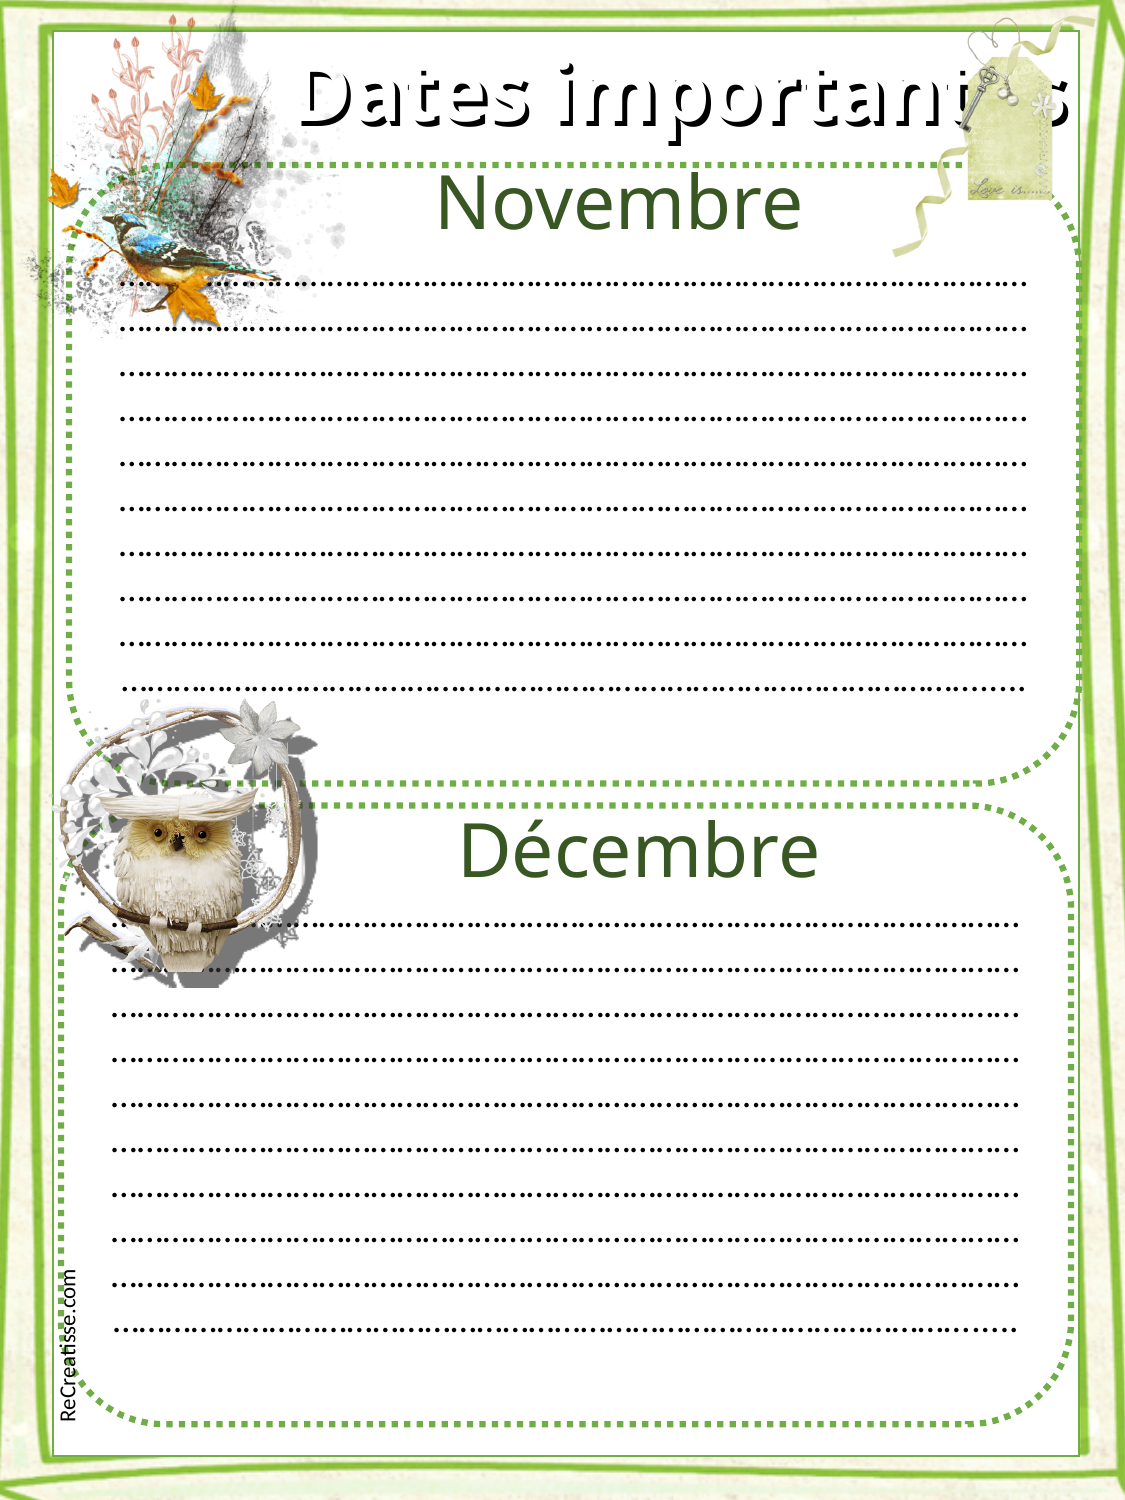

Dates importantes
Novembre
……………………………………………………………………………………………………………………………………………………………………………………………………………………………………………………………………………………………………………………………………………………………………………………………………………………………………………………………………………………………………………………………………………………………………………………………………………………………………………………………………………………………………………………………………………………………………………………………………………………………………………………………………………………………………………………………………………………………….....
Décembre
……………………………………………………………………………………………………………………………………………………………………………………………………………………………………………………………………………………………………………………………………………………………………………………………………………………………………………………………………………………………………………………………………………………………………………………………………………………………………………………………………………………………………………………………………………………………………………………………………………………………………………………………………………………………………………………………………………………………….....
ReCreatisse.com